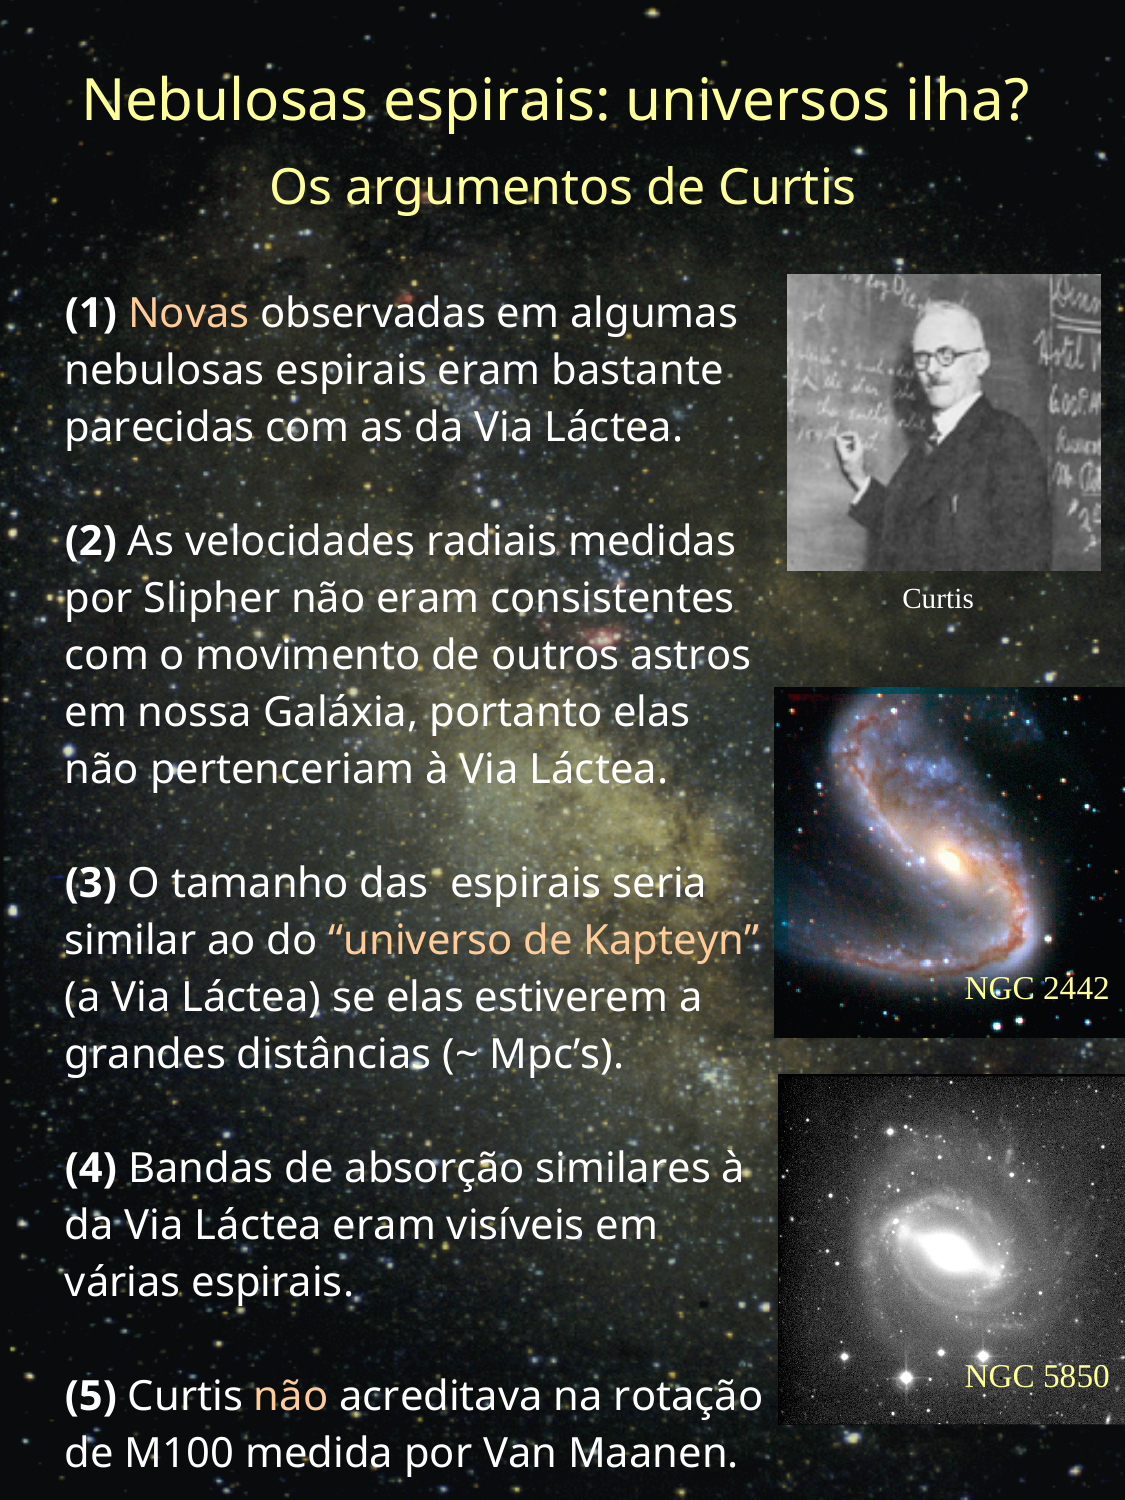

Nebulosas espirais: universos ilha?
Os argumentos de Curtis
(1) Novas observadas em algumas nebulosas espirais eram bastante parecidas com as da Via Láctea.
(2) As velocidades radiais medidas por Slipher não eram consistentes com o movimento de outros astros em nossa Galáxia, portanto elas não pertenceriam à Via Láctea.
(3) O tamanho das espirais seria similar ao do “universo de Kapteyn” (a Via Láctea) se elas estiverem a grandes distâncias (~ Mpc’s).
(4) Bandas de absorção similares à da Via Láctea eram visíveis em várias espirais.
(5) Curtis não acreditava na rotação de M100 medida por Van Maanen.
(...)
Curtis
NGC 2442
NGC 5850